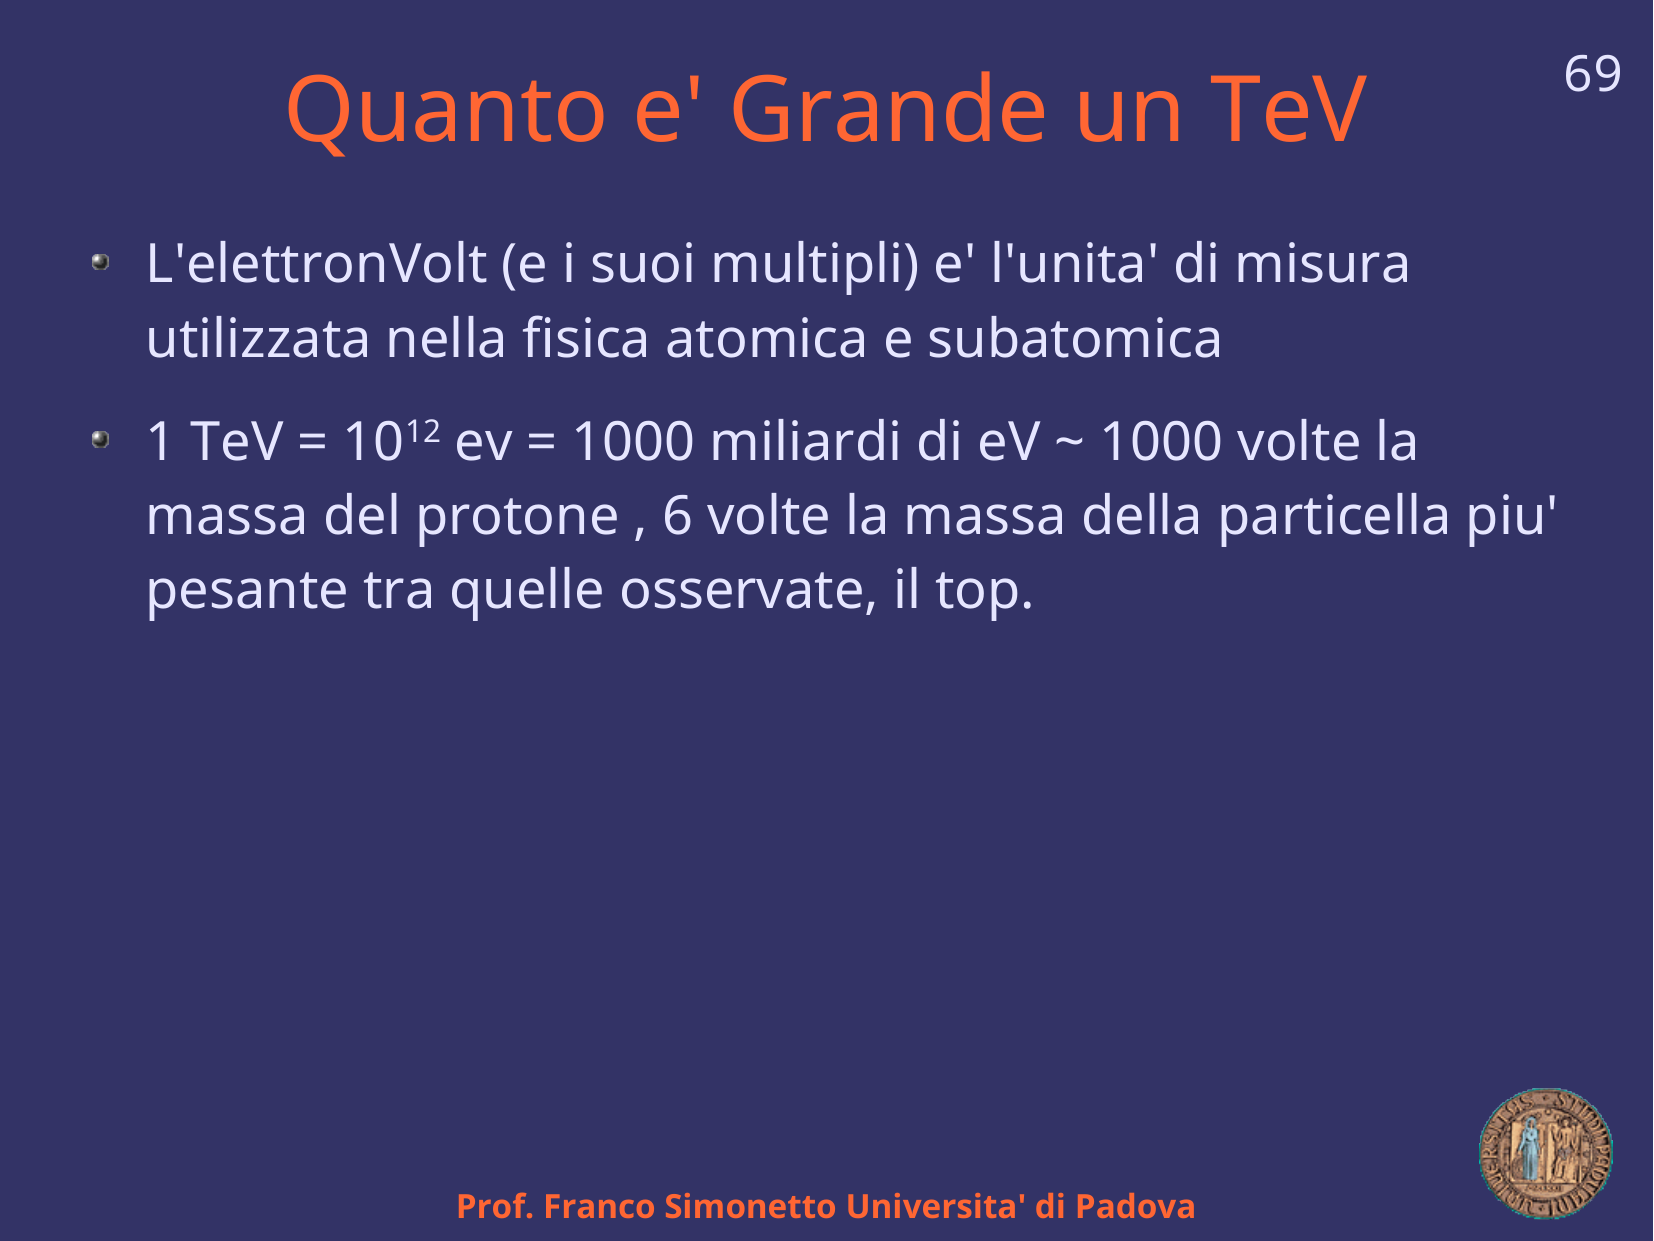

69
# Quanto e' Grande un TeV
L'elettronVolt (e i suoi multipli) e' l'unita' di misura utilizzata nella fisica atomica e subatomica
1 TeV = 1012 ev = 1000 miliardi di eV ~ 1000 volte la massa del protone , 6 volte la massa della particella piu' pesante tra quelle osservate, il top.